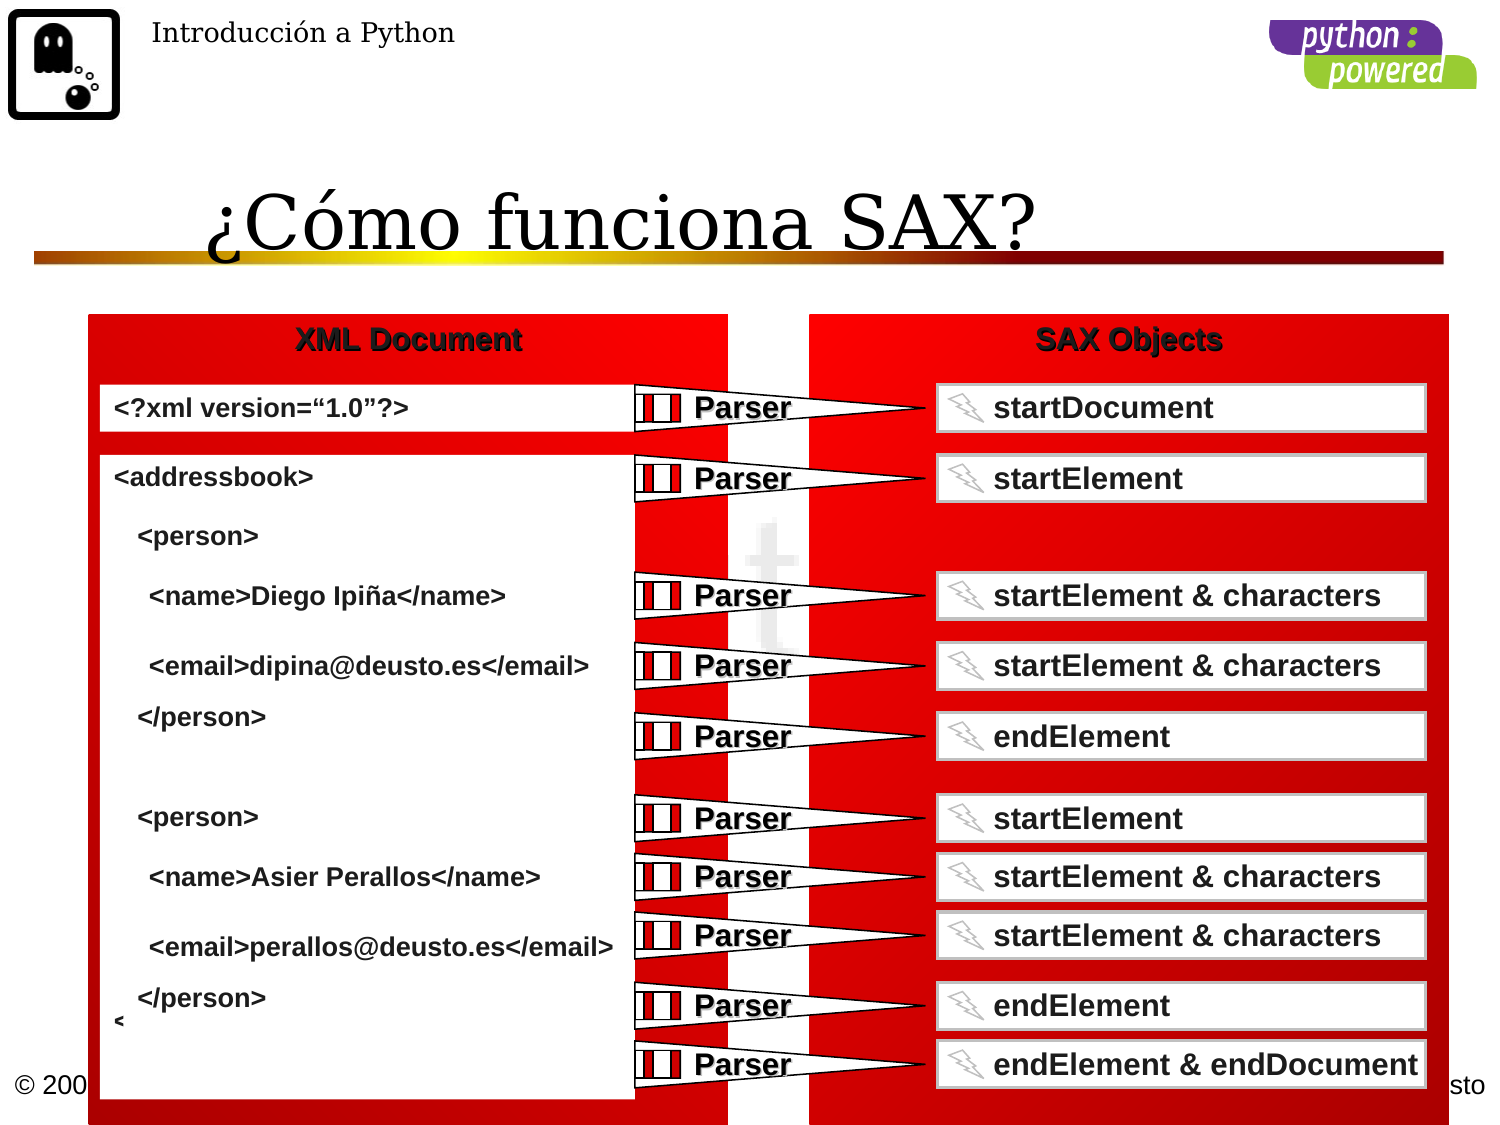

# ¿Cómo funciona SAX?
XML Document
SAX Objects
<?xml version=“1.0”?>
Parser
startDocument
<addressbook>
</addressbook>
Parser
startElement
<person>
</person>
<name>Diego Ipiña</name>
Parser
startElement & characters
<email>dipina@deusto.es</email>
Parser
startElement & characters
Parser
endElement
<person>
</person>
Parser
startElement
<name>Asier Perallos</name>
Parser
startElement & characters
Parser
startElement & characters
<email>perallos@deusto.es</email>
Parser
endElement
Parser
endElement & endDocument